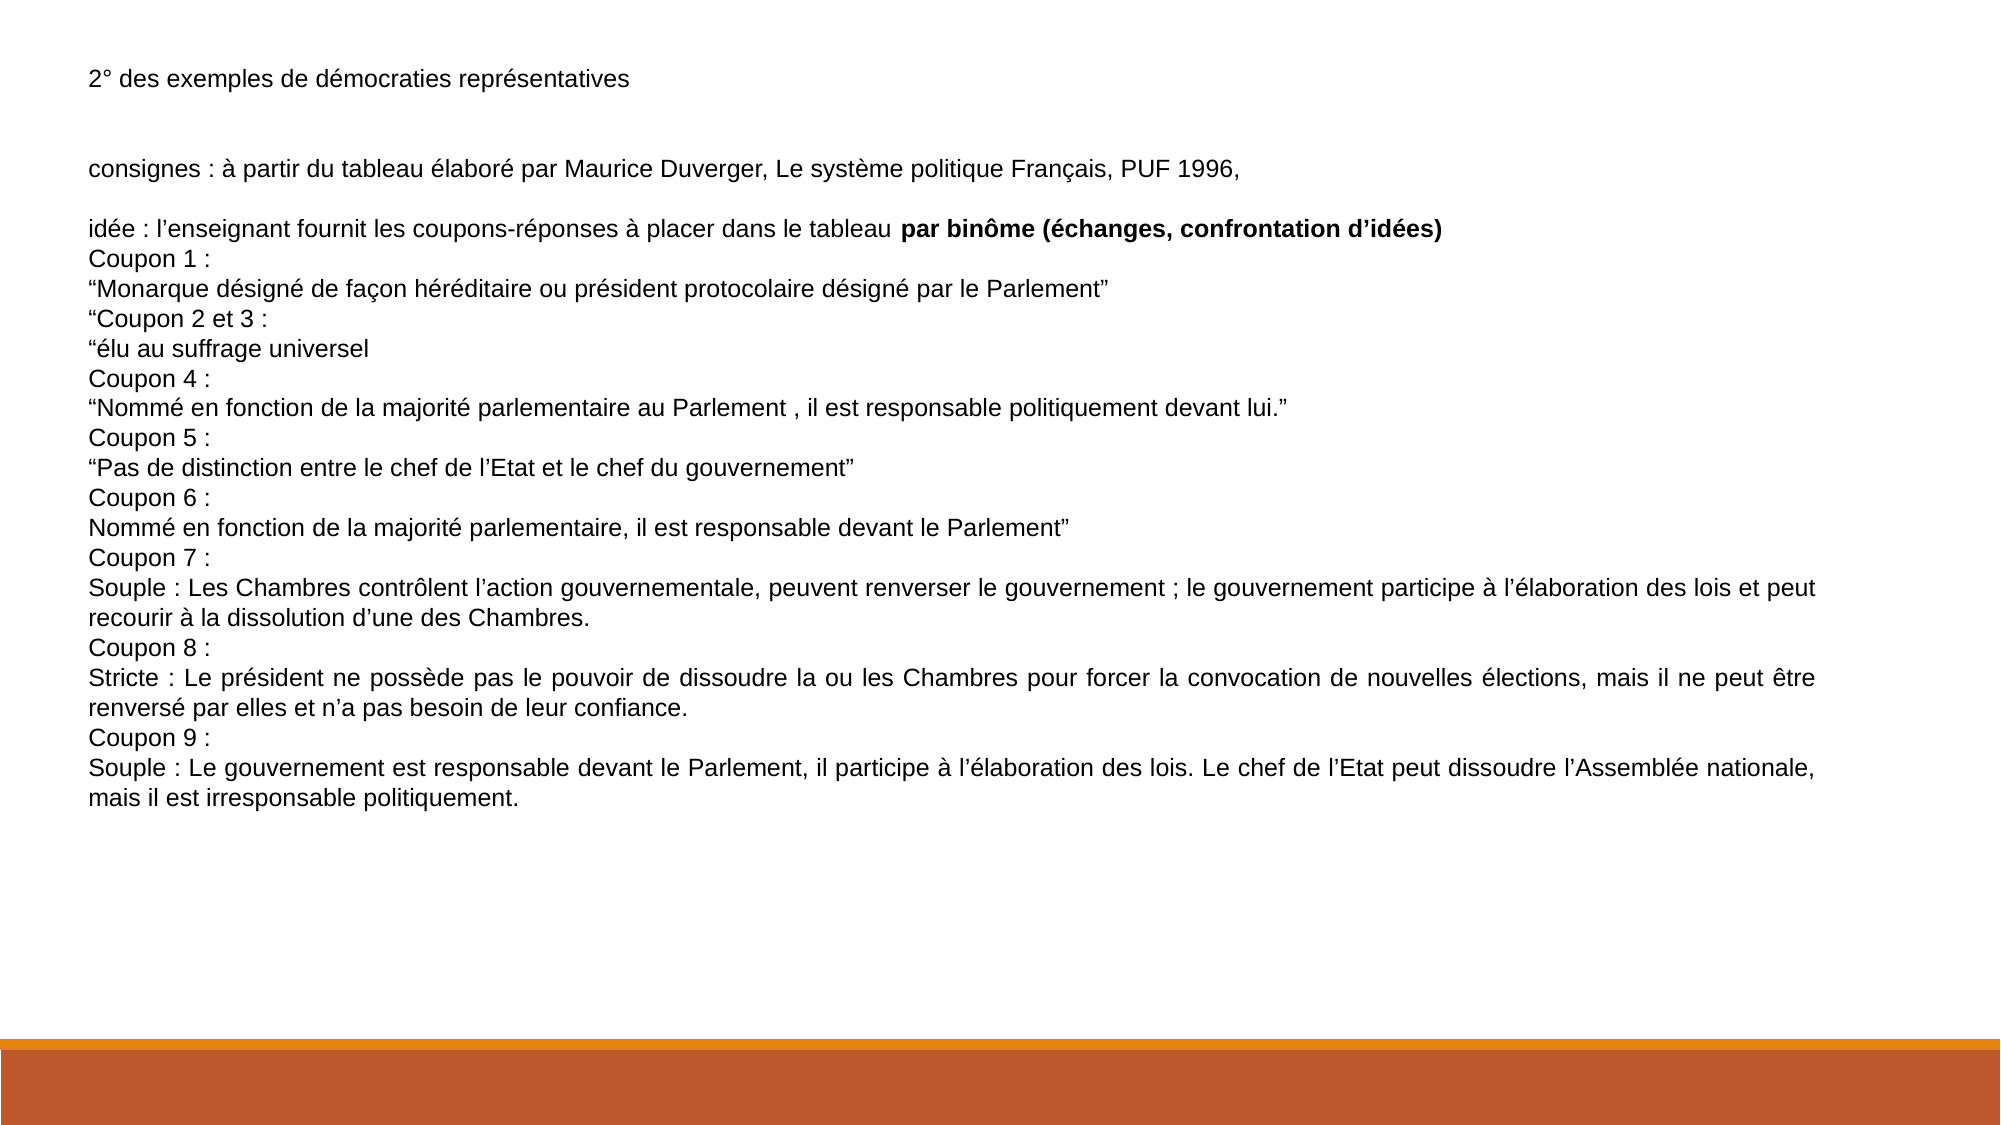

2° des exemples de démocraties représentatives
consignes : à partir du tableau élaboré par Maurice Duverger, Le système politique Français, PUF 1996,
idée : l’enseignant fournit les coupons-réponses à placer dans le tableau par binôme (échanges, confrontation d’idées)
Coupon 1 :
“Monarque désigné de façon héréditaire ou président protocolaire désigné par le Parlement”
“Coupon 2 et 3 :
“élu au suffrage universel
Coupon 4 :
“Nommé en fonction de la majorité parlementaire au Parlement , il est responsable politiquement devant lui.”
Coupon 5 :
“Pas de distinction entre le chef de l’Etat et le chef du gouvernement”
Coupon 6 :
Nommé en fonction de la majorité parlementaire, il est responsable devant le Parlement”
Coupon 7 :
Souple : Les Chambres contrôlent l’action gouvernementale, peuvent renverser le gouvernement ; le gouvernement participe à l’élaboration des lois et peut recourir à la dissolution d’une des Chambres.
Coupon 8 :
Stricte : Le président ne possède pas le pouvoir de dissoudre la ou les Chambres pour forcer la convocation de nouvelles élections, mais il ne peut être renversé par elles et n’a pas besoin de leur confiance.
Coupon 9 :
Souple : Le gouvernement est responsable devant le Parlement, il participe à l’élaboration des lois. Le chef de l’Etat peut dissoudre l’Assemblée nationale, mais il est irresponsable politiquement.